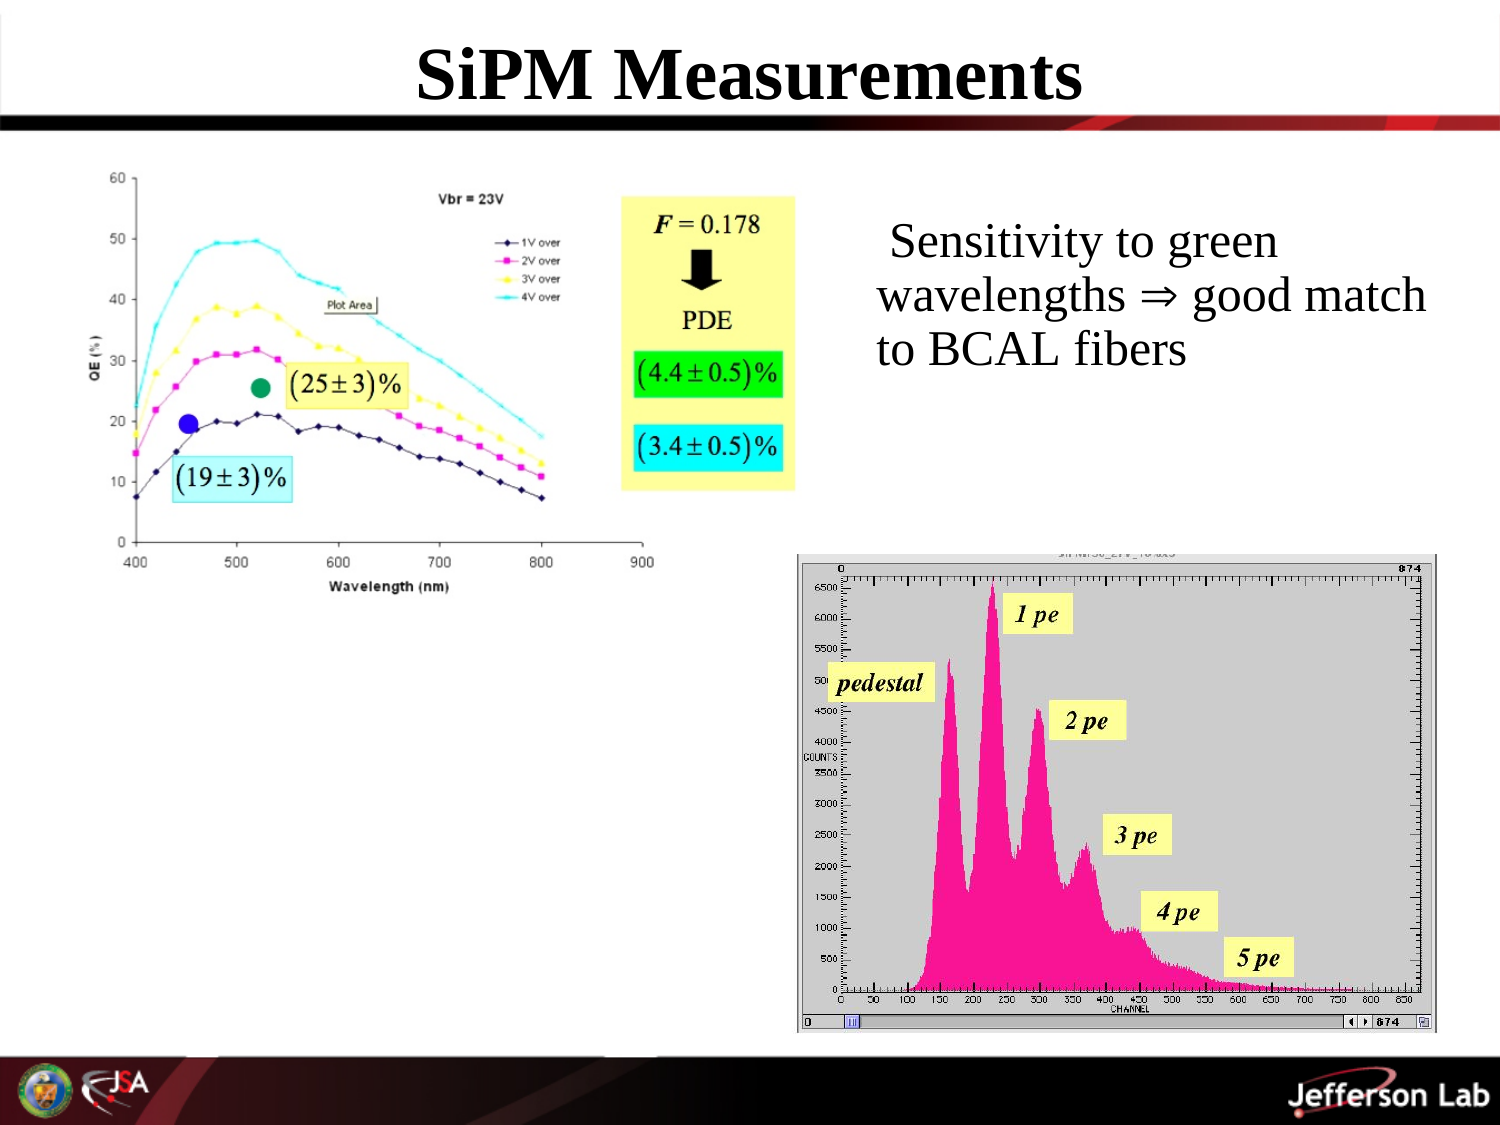

# SiPM Measurements
 Sensitivity to green wavelengths ⇒ good match to BCAL fibers